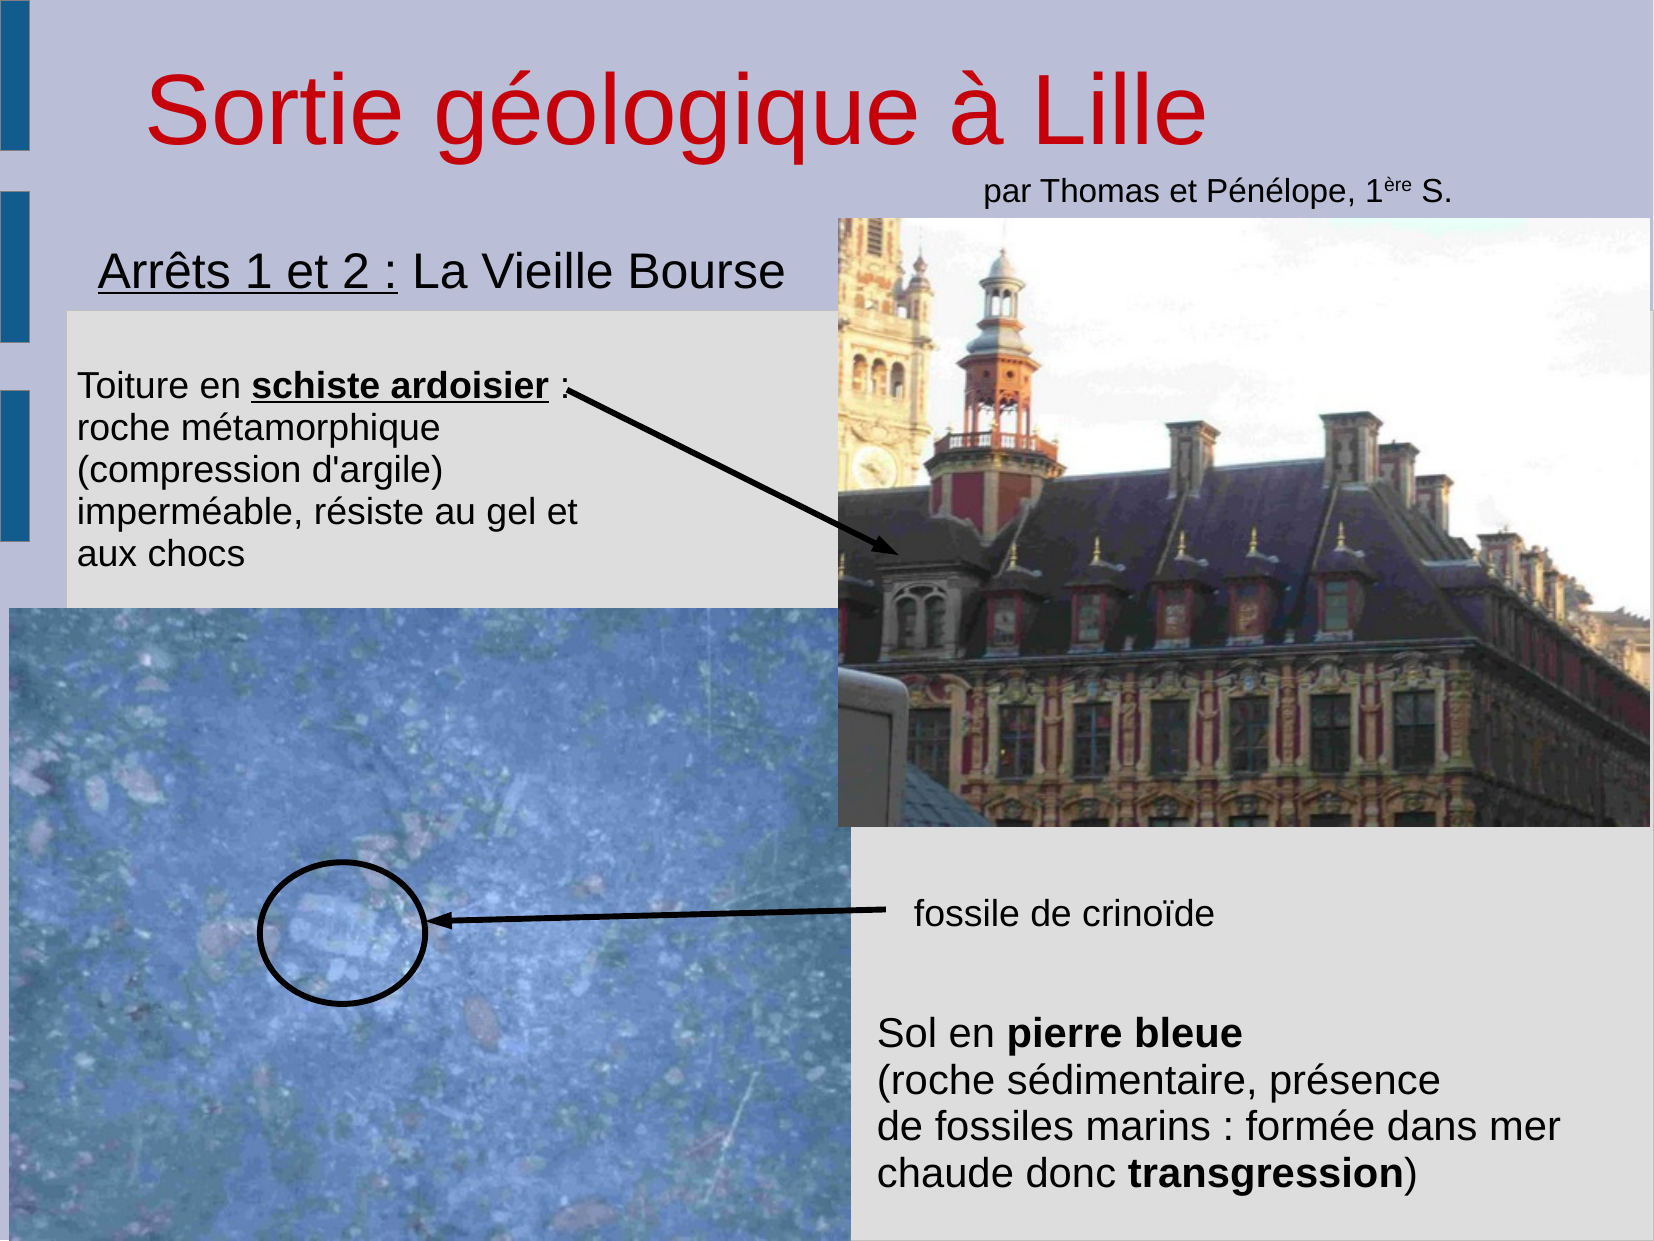

Sortie géologique à Lille
par Thomas et Pénélope, 1ère S.
Arrêts 1 et 2 : La Vieille Bourse
Toiture en schiste ardoisier :
roche métamorphique (compression d'argile) imperméable, résiste au gel et aux chocs
 fossile de crinoïde
Sol en pierre bleue
(roche sédimentaire, présence
de fossiles marins : formée dans mer chaude donc transgression)